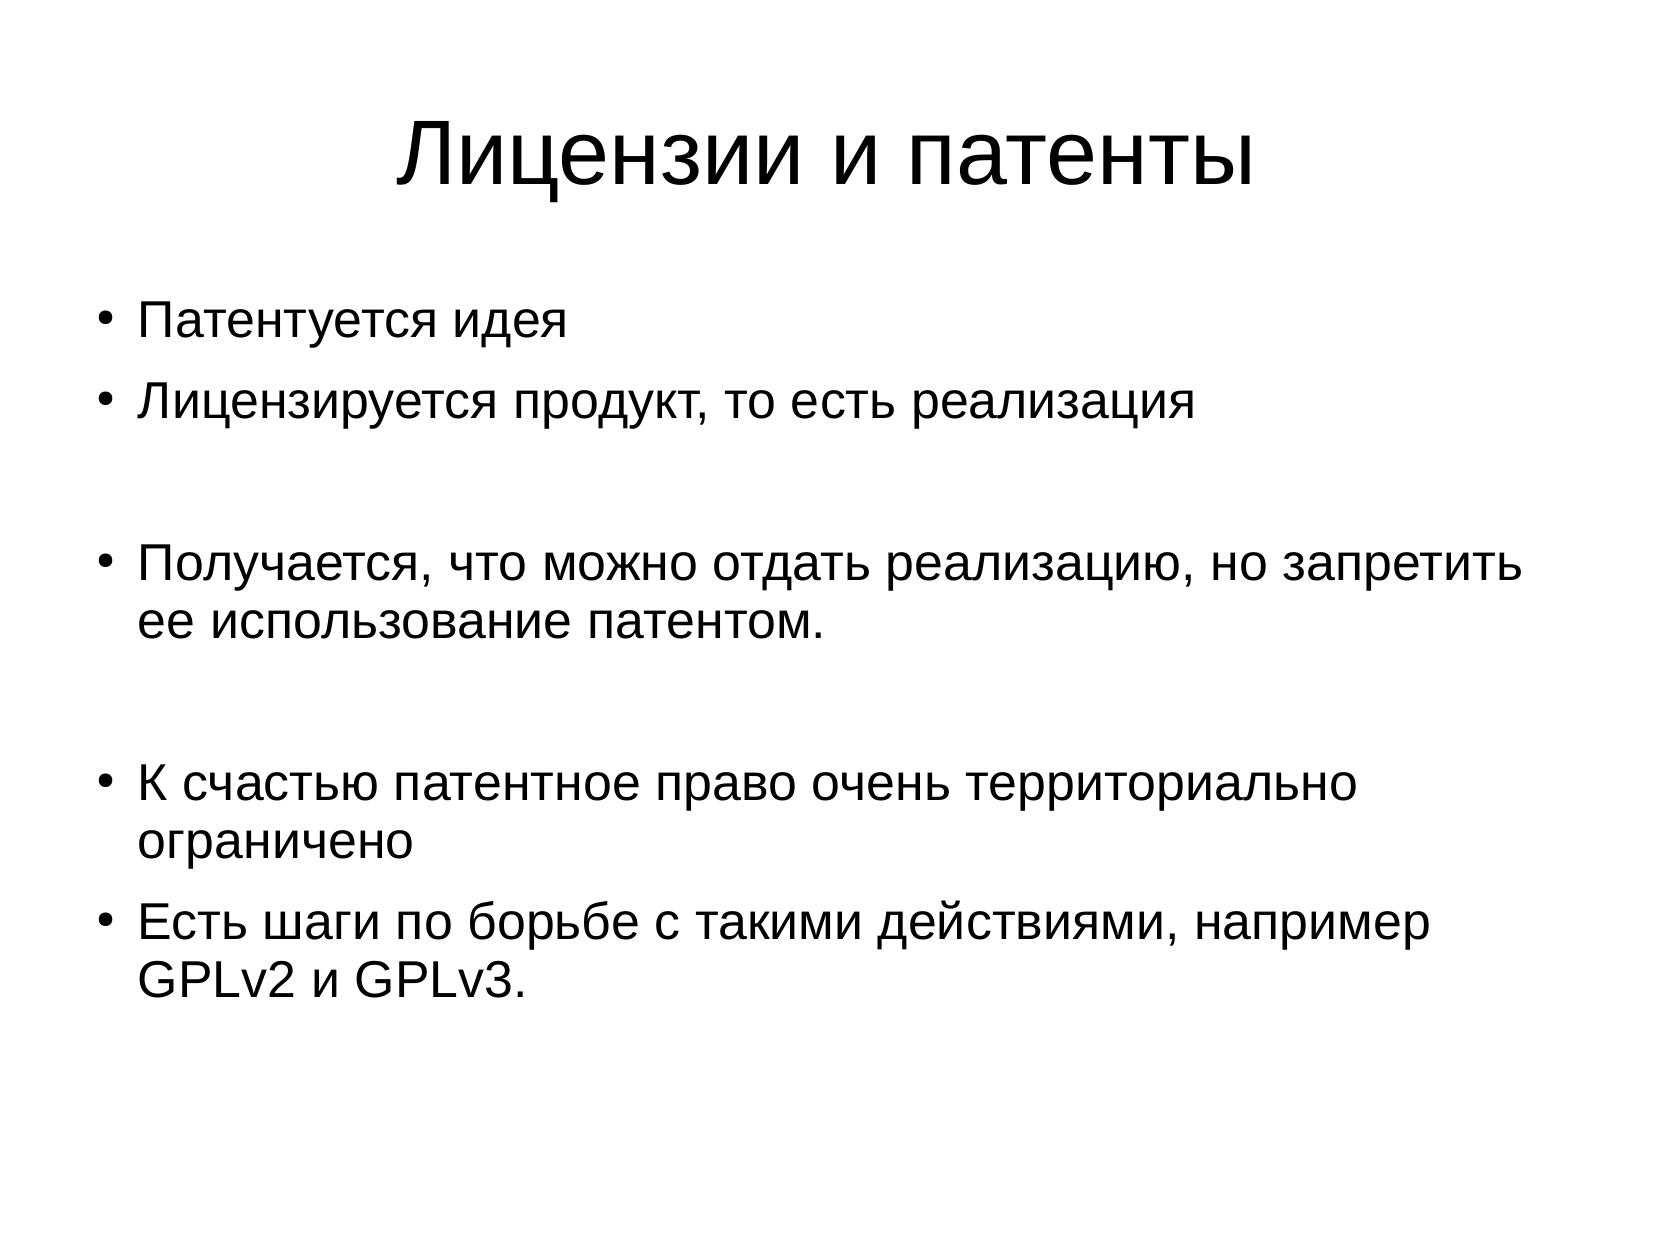

# Лицензии и патенты
Патентуется идея
Лицензируется продукт, то есть реализация
Получается, что можно отдать реализацию, но запретить ее использование патентом.
К счастью патентное право очень территориально ограничено
Есть шаги по борьбе с такими действиями, например GPLv2 и GPLv3.